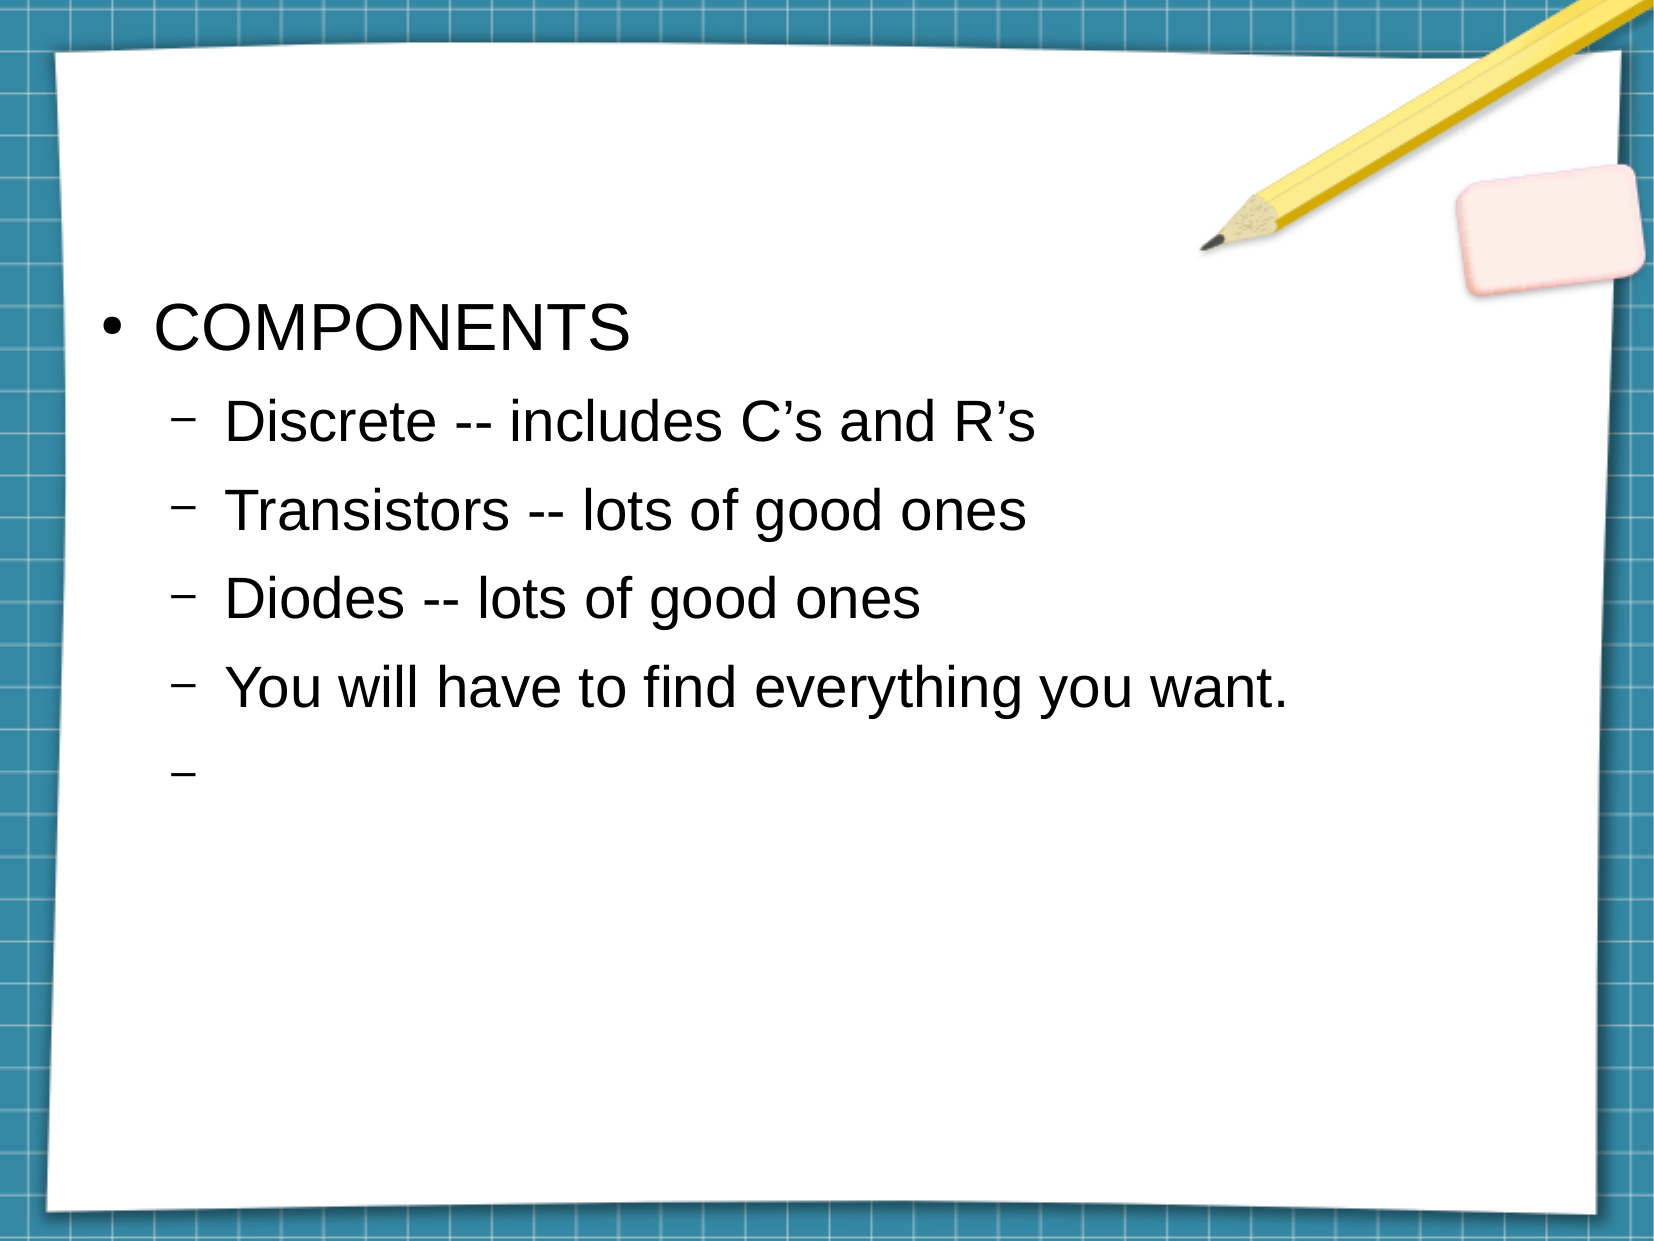

#
COMPONENTS
Discrete -- includes C’s and R’s
Transistors -- lots of good ones
Diodes -- lots of good ones
You will have to find everything you want.